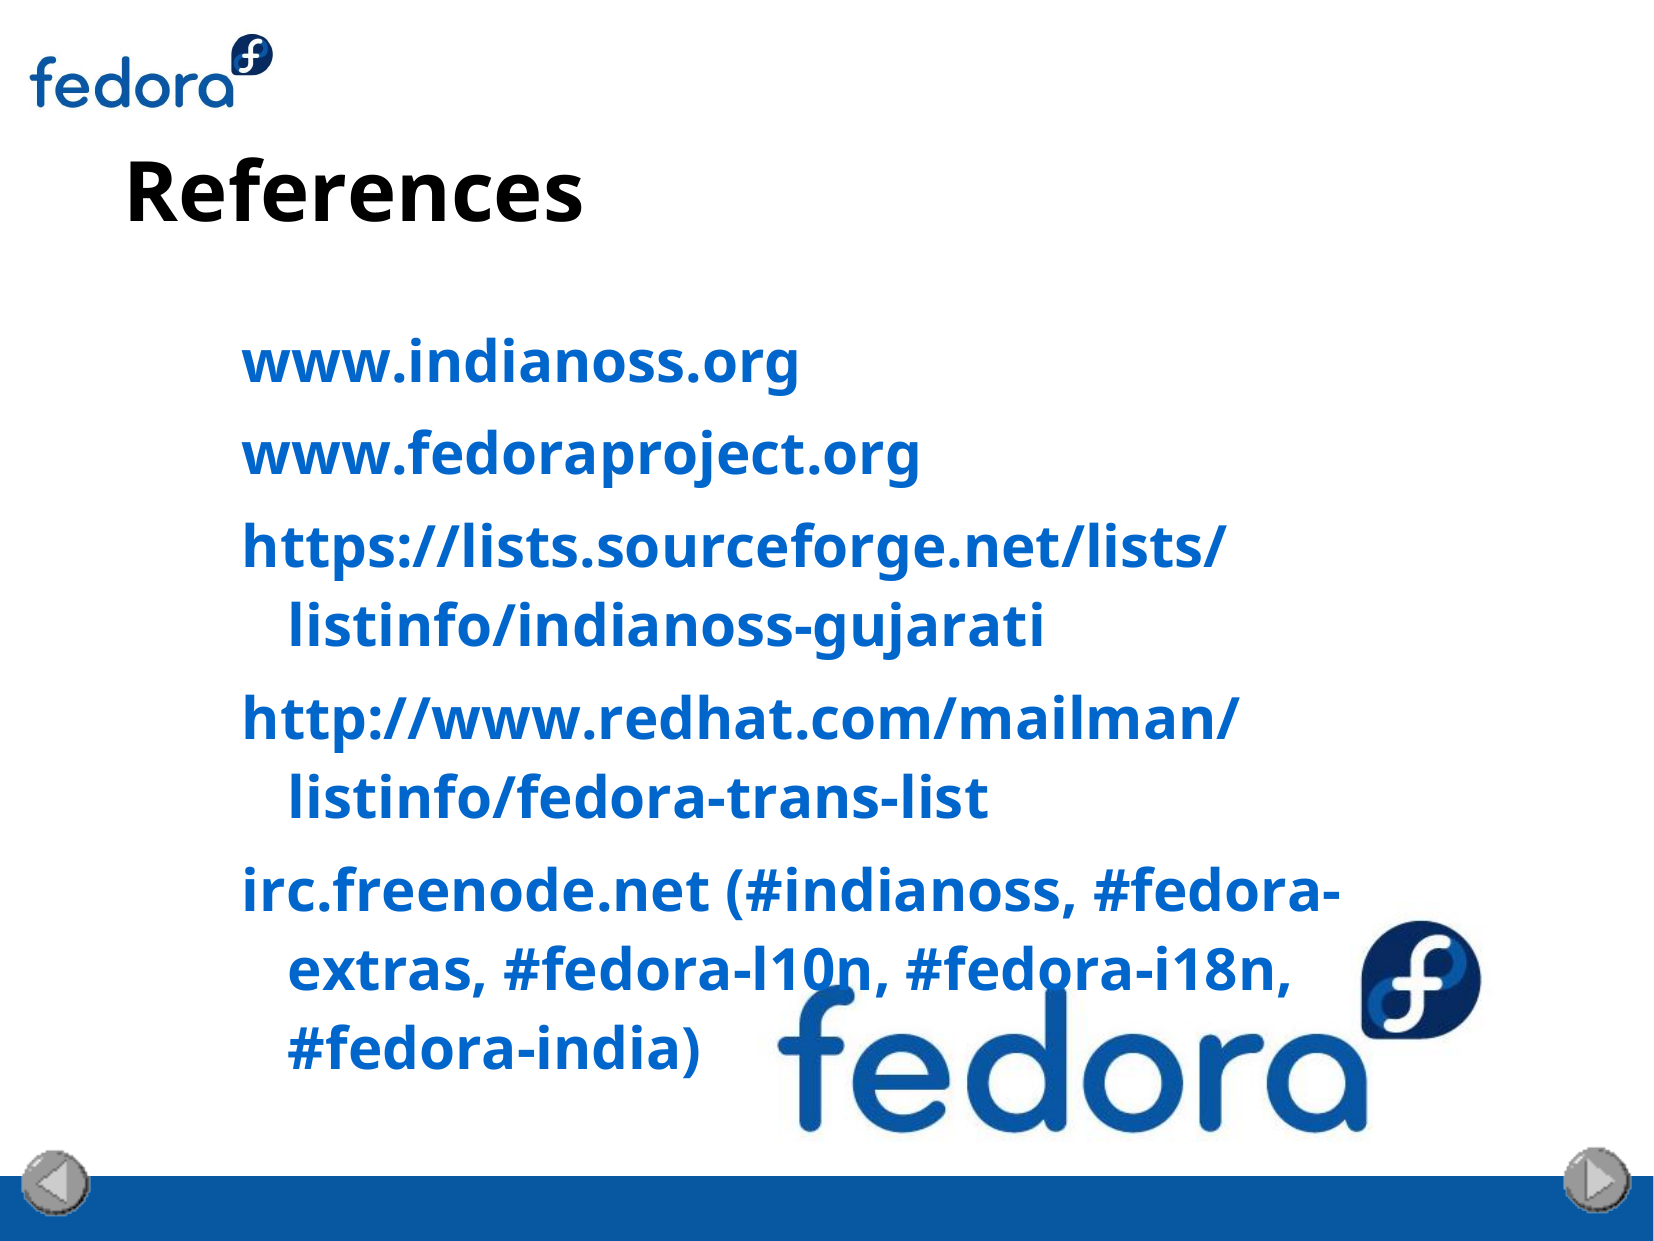

# References
www.indianoss.org
www.fedoraproject.org
https://lists.sourceforge.net/lists/listinfo/indianoss-gujarati
http://www.redhat.com/mailman/listinfo/fedora-trans-list
irc.freenode.net (#indianoss, #fedora-extras, #fedora-l10n, #fedora-i18n, #fedora-india)